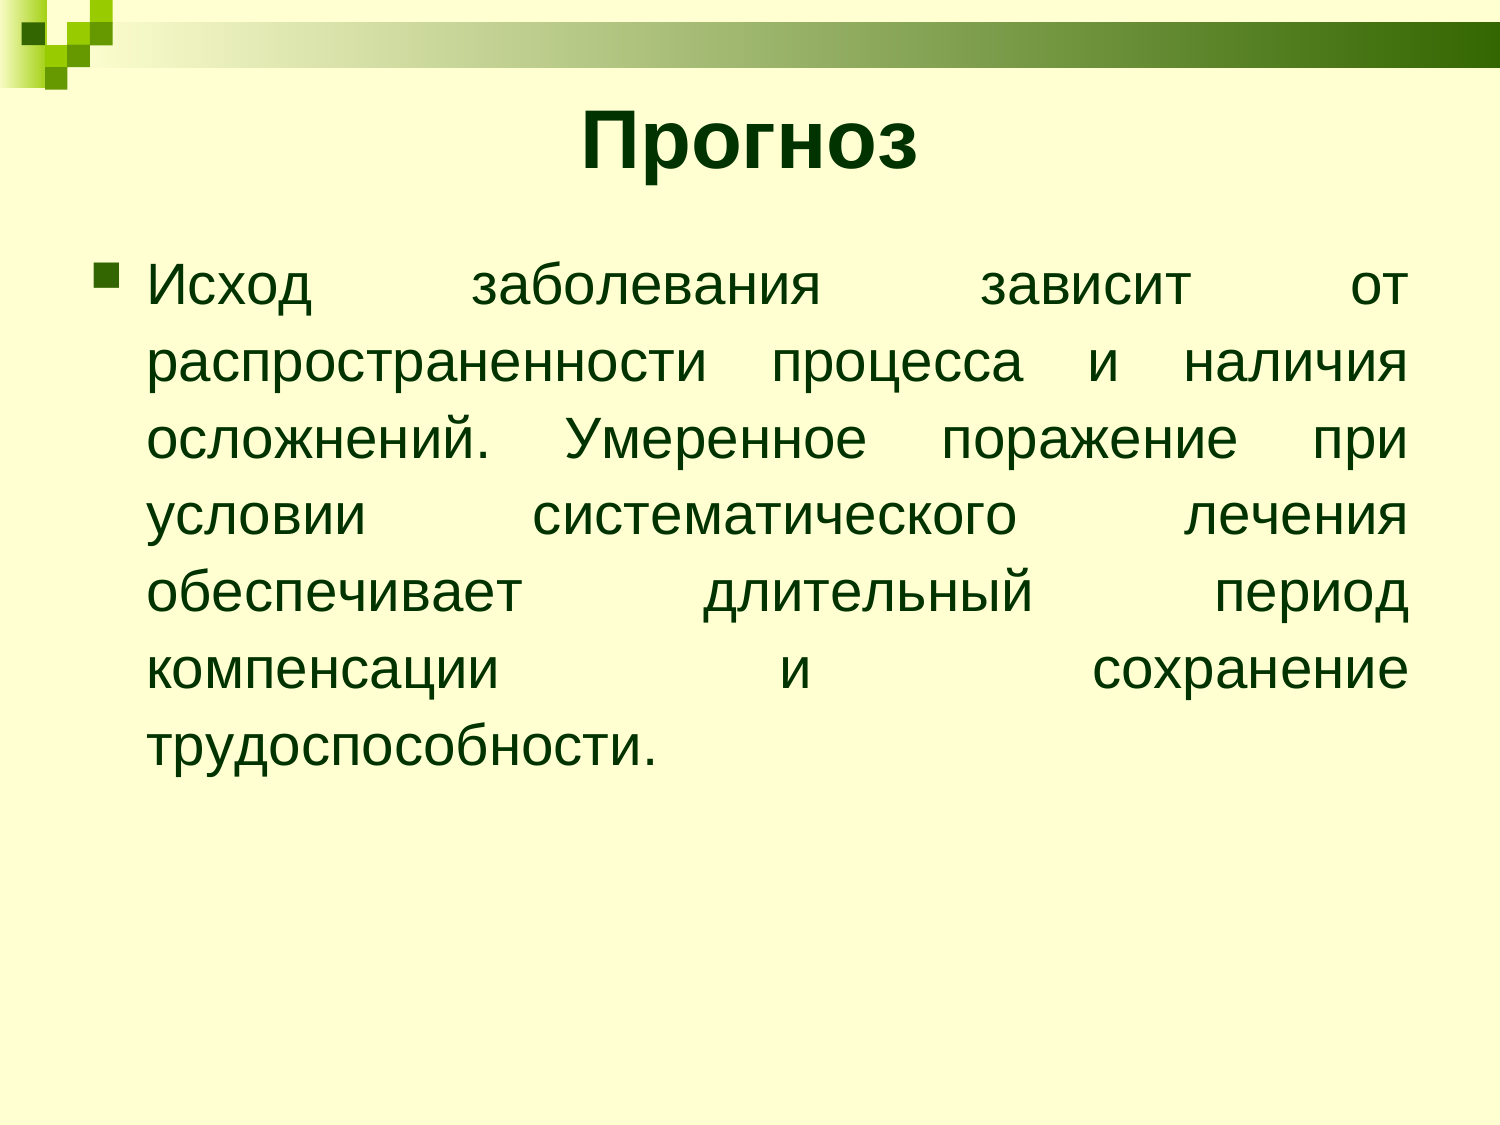

# Прогноз
Исход заболевания зависит от распространенности процесса и наличия осложнений. Умеренное поражение при условии систематического лечения обеспечивает длительный период компенсации и сохранение трудоспособности.